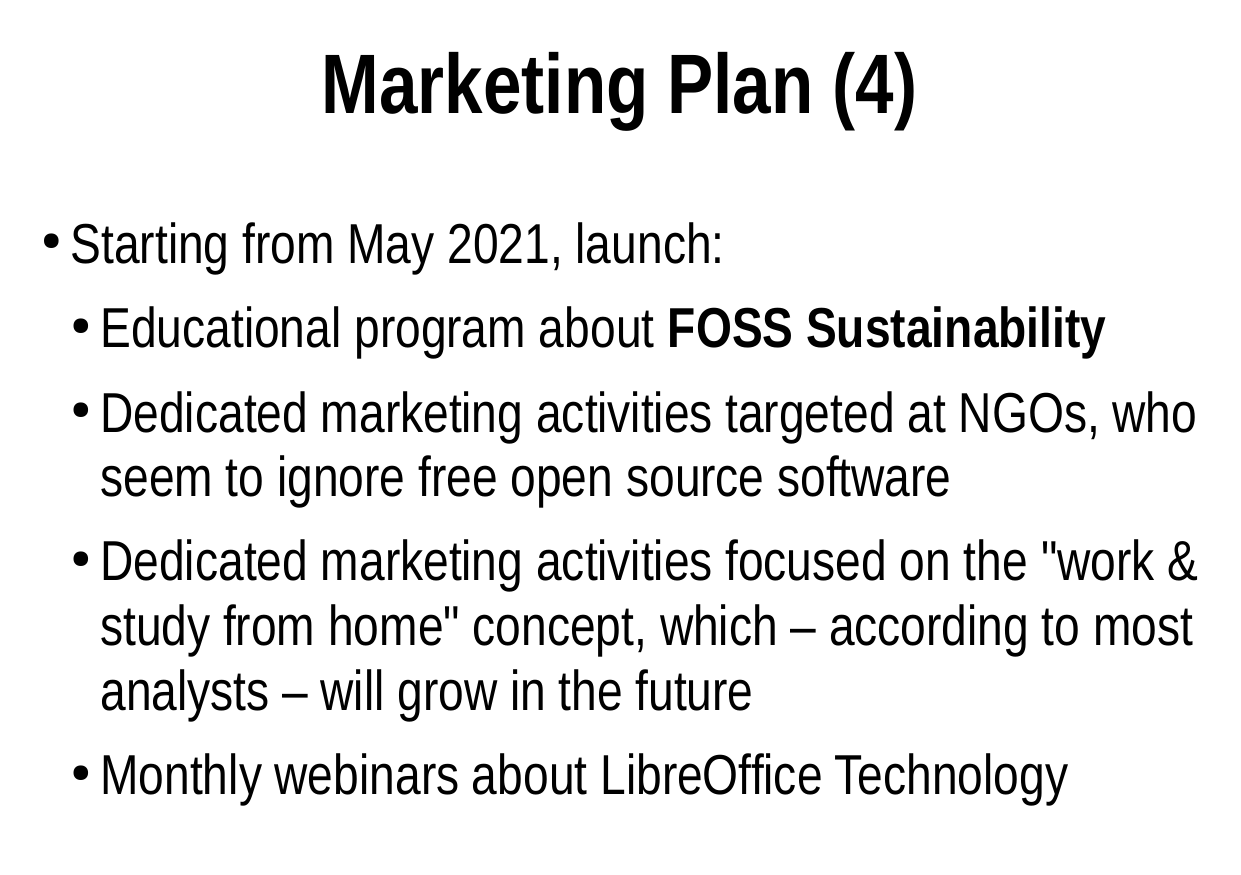

# Marketing Plan (4)
Starting from May 2021, launch:
Educational program about FOSS Sustainability
Dedicated marketing activities targeted at NGOs, who seem to ignore free open source software
Dedicated marketing activities focused on the "work & study from home" concept, which – according to most analysts – will grow in the future
Monthly webinars about LibreOffice Technology